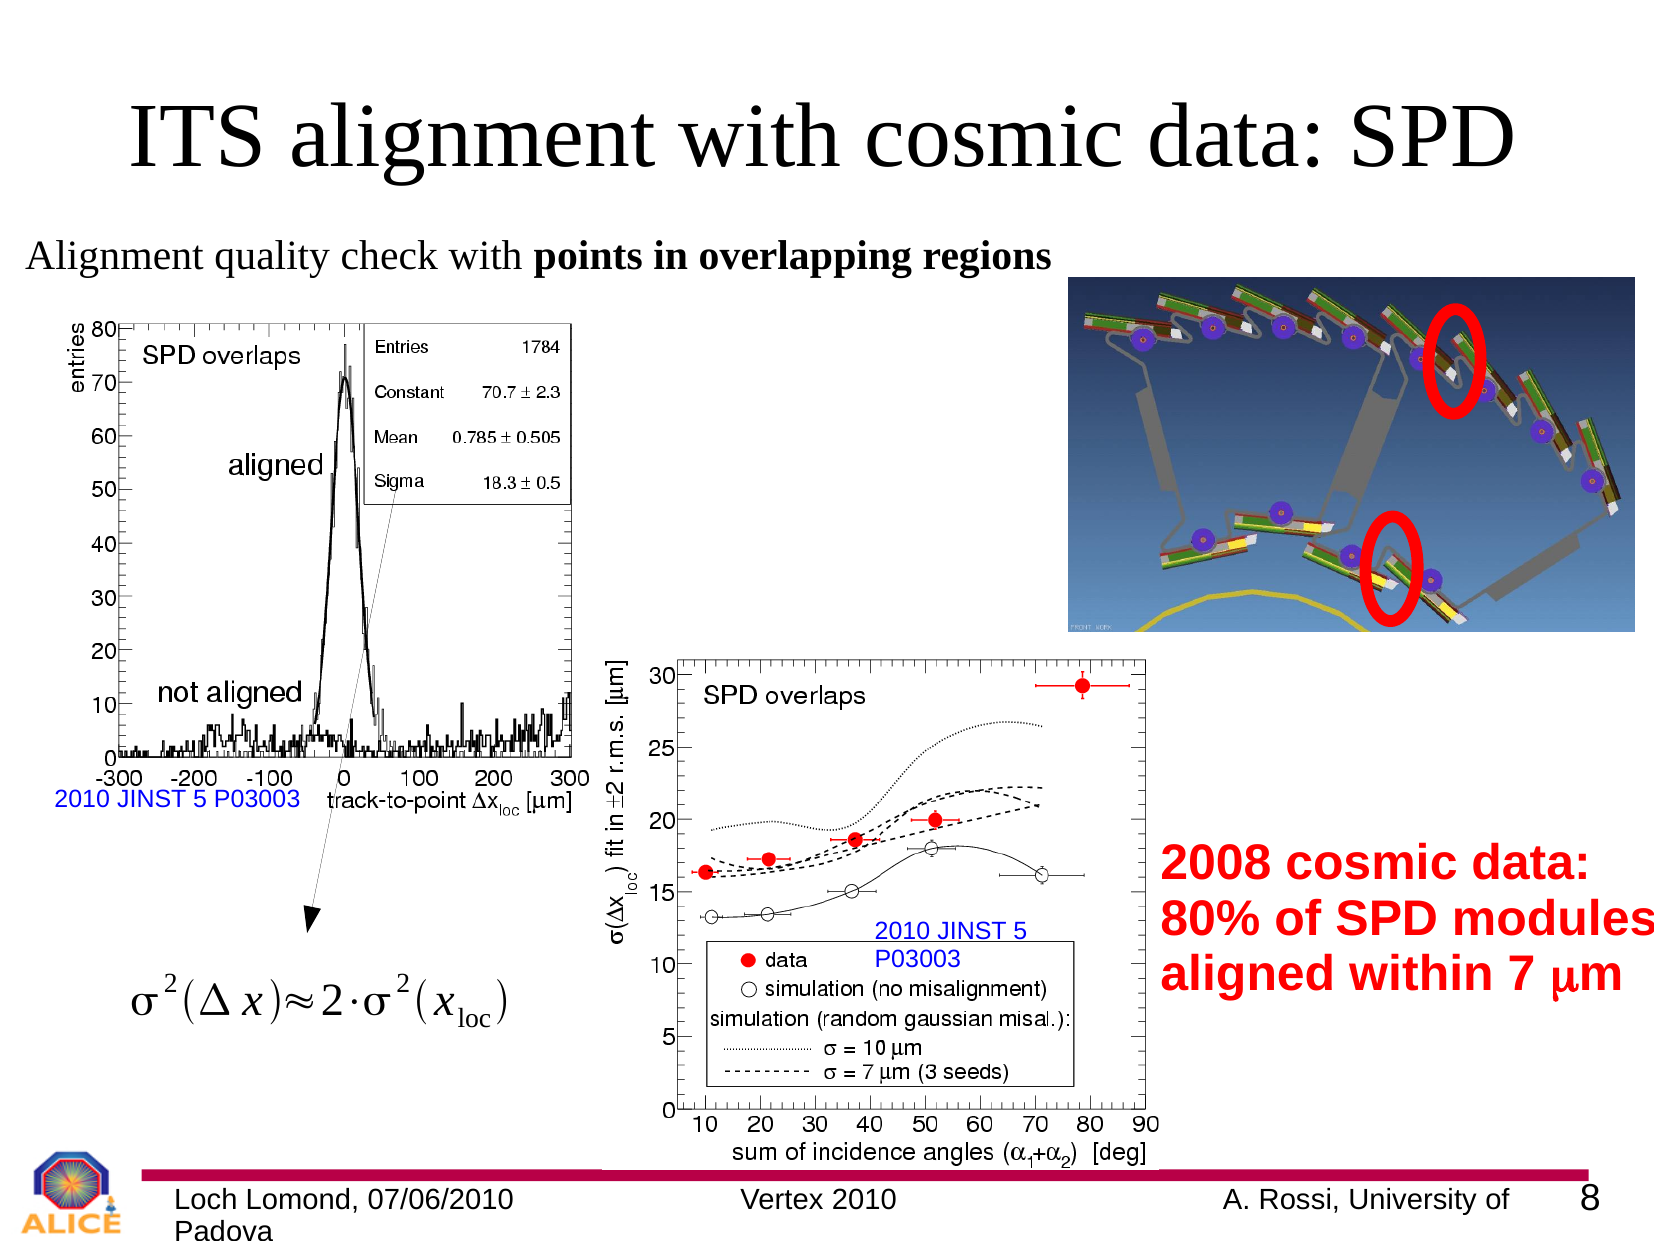

# ITS alignment with cosmic data: SPD
 Two alignment algorithms minimizing track-to-point residuals
Iterative module-by-module approach
Millepede (by V. Blobel, http://www.desy.de/~blobel/wwwmille):
global minimization of both tracks and all modules alignment parameters in the same time
 First alignment with 2008 cosmic data with ~105 tracks with B=0
 (ALICE coll. 2010 JINST 5 P03003)
 ~80% SPD modules aligned (residual misal. ≤ 7-10 mm)
 Alignment quality check with Dxy|y=0 and points in overlapping regions
 Alignment quality check with points in overlapping regions
2010 JINST 5 P03003
2008 cosmic data:
80% of SPD modules aligned within 7 mm
2010 JINST 5 P03003
9
Loch Lomond, 07/06/2010 		 Vertex 2010 		 A. Rossi, University of Padova
8
~80% SPD modules aligned (residual misal. ≤ 7-10 mm)
 Two alignment algorithms:
Millepede
Iterative module-by-module
 First alignment with 2008 cosmic data (ALICE coll. 2010 JINST 5 P03003):
~105 “good” tracks with B=0
~80% SPD modules aligned (residual misal. ≤ 7-10 mm)
SSD aligned with survey (residual misal. ≤ 20 mm)
 Alignment quality check with Dxy|y=0 and points in overlapping regions
80% of SPD modules aligned within 7 microns
Impact parameter resolution for pions
ideal geometry
target of alignment
12
simulation
pp@7 TeV, ~6·105 events
SPD1 overlaps
pt>0.8 GeV/c
ALICE Performance
mispositioned